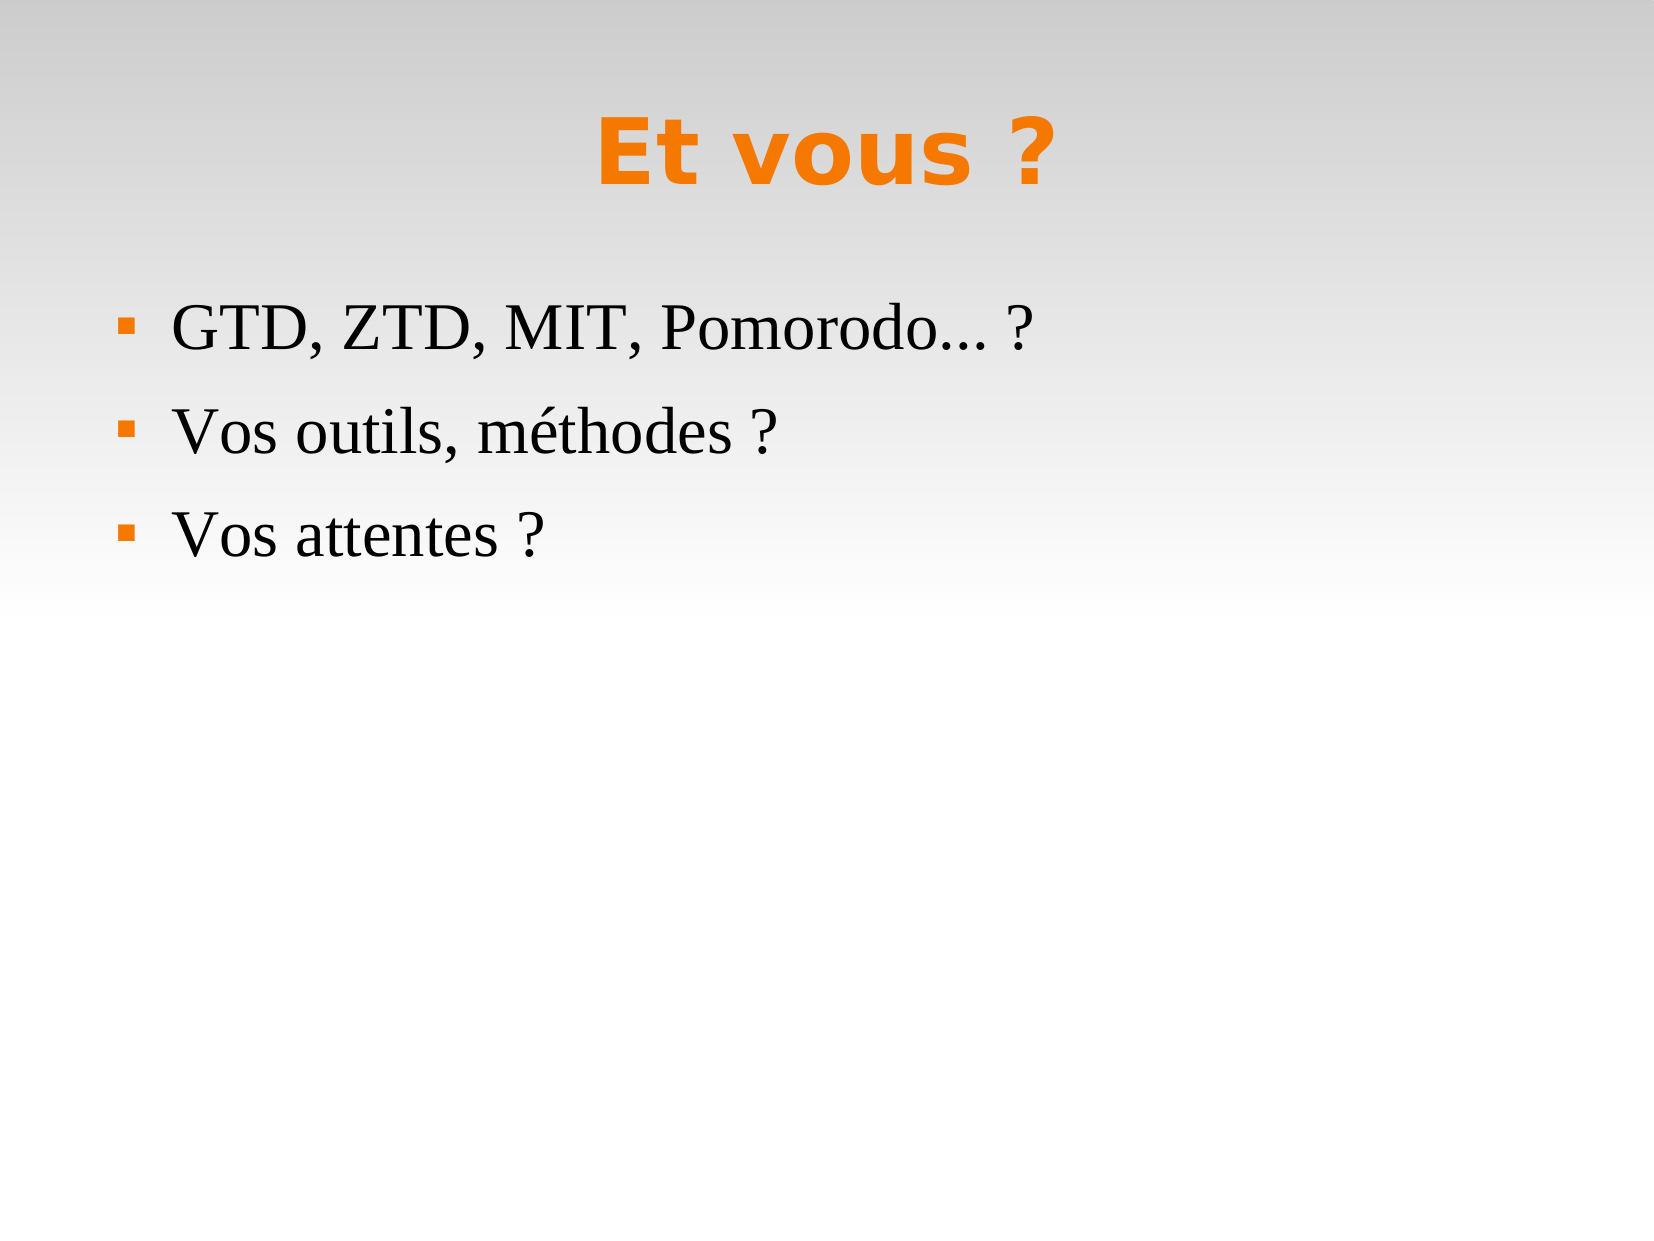

# Et vous ?
GTD, ZTD, MIT, Pomorodo... ?
Vos outils, méthodes ?
Vos attentes ?